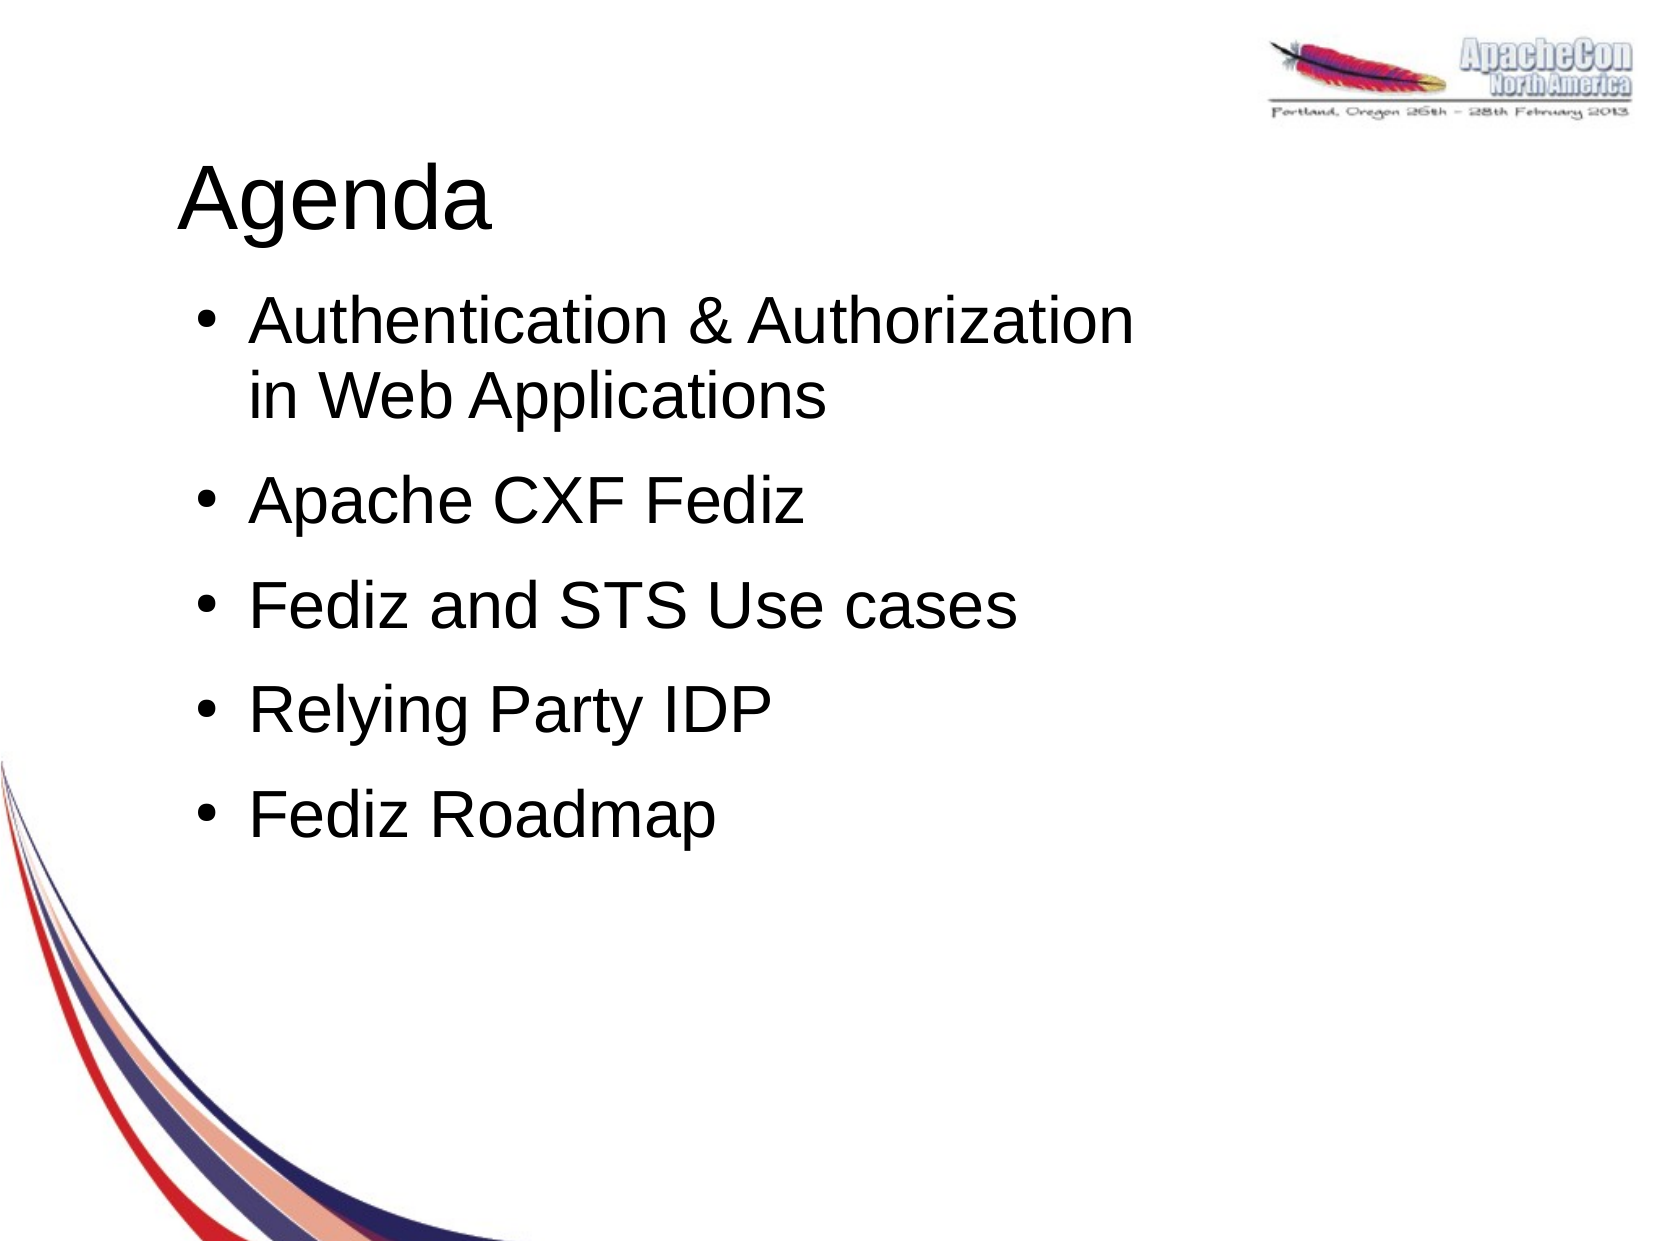

# Agenda
Authentication & Authorization
in Web Applications
Apache CXF Fediz
Fediz and STS Use cases
Relying Party IDP
Fediz Roadmap